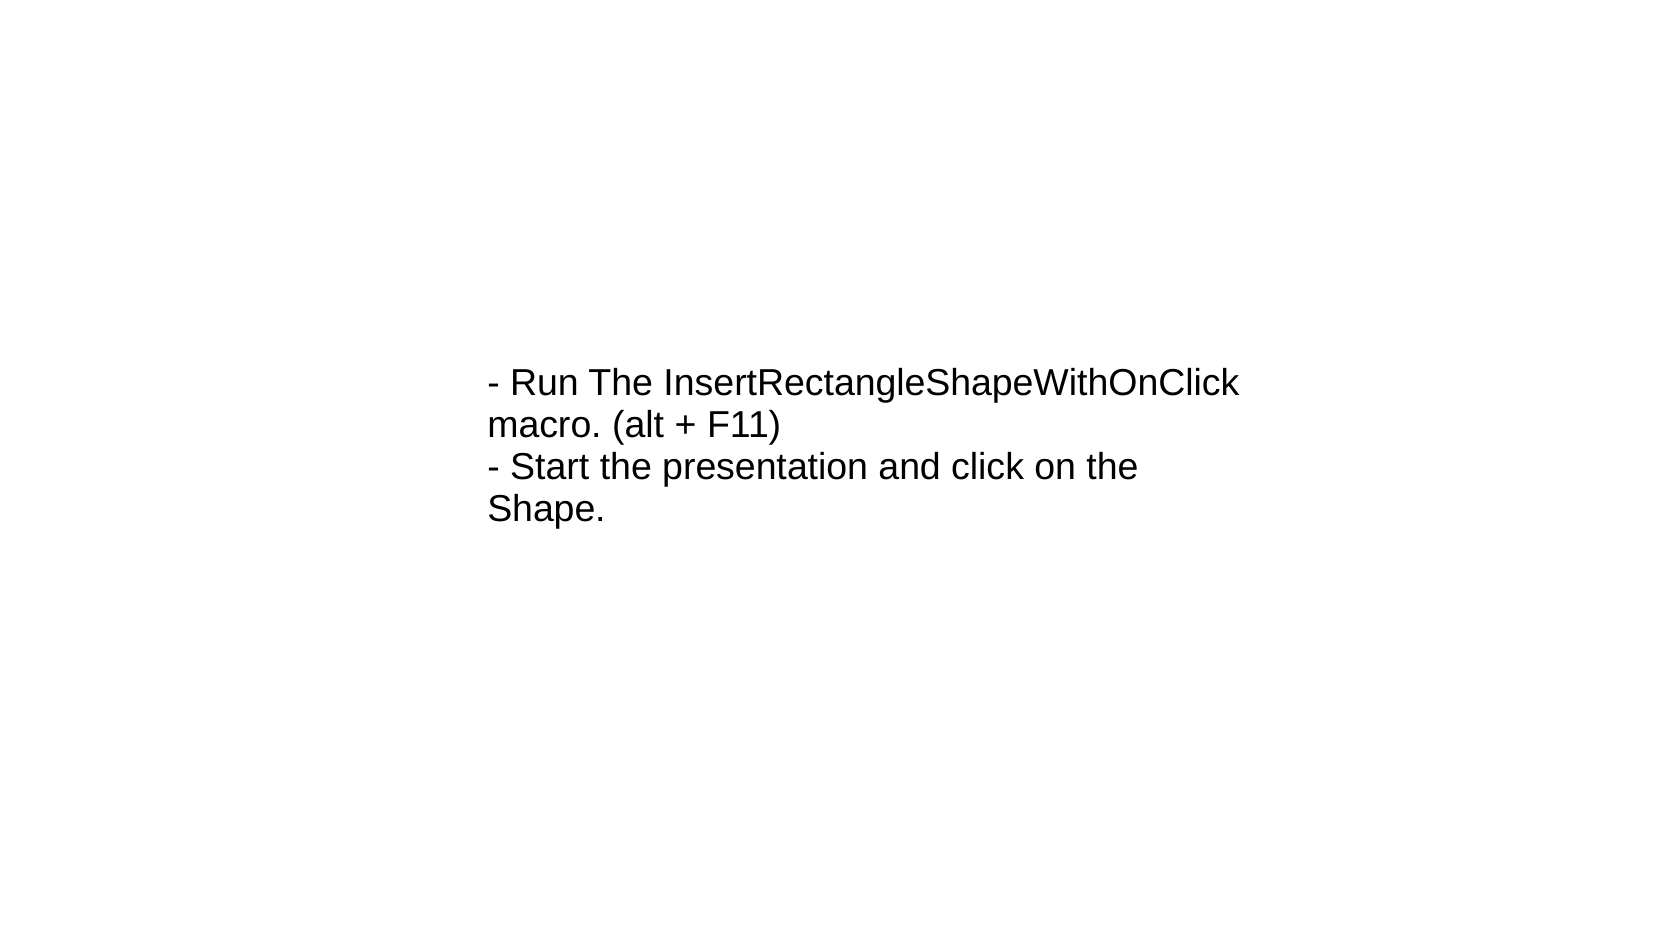

- Run The InsertRectangleShapeWithOnClick macro. (alt + F11)
- Start the presentation and click on the Shape.